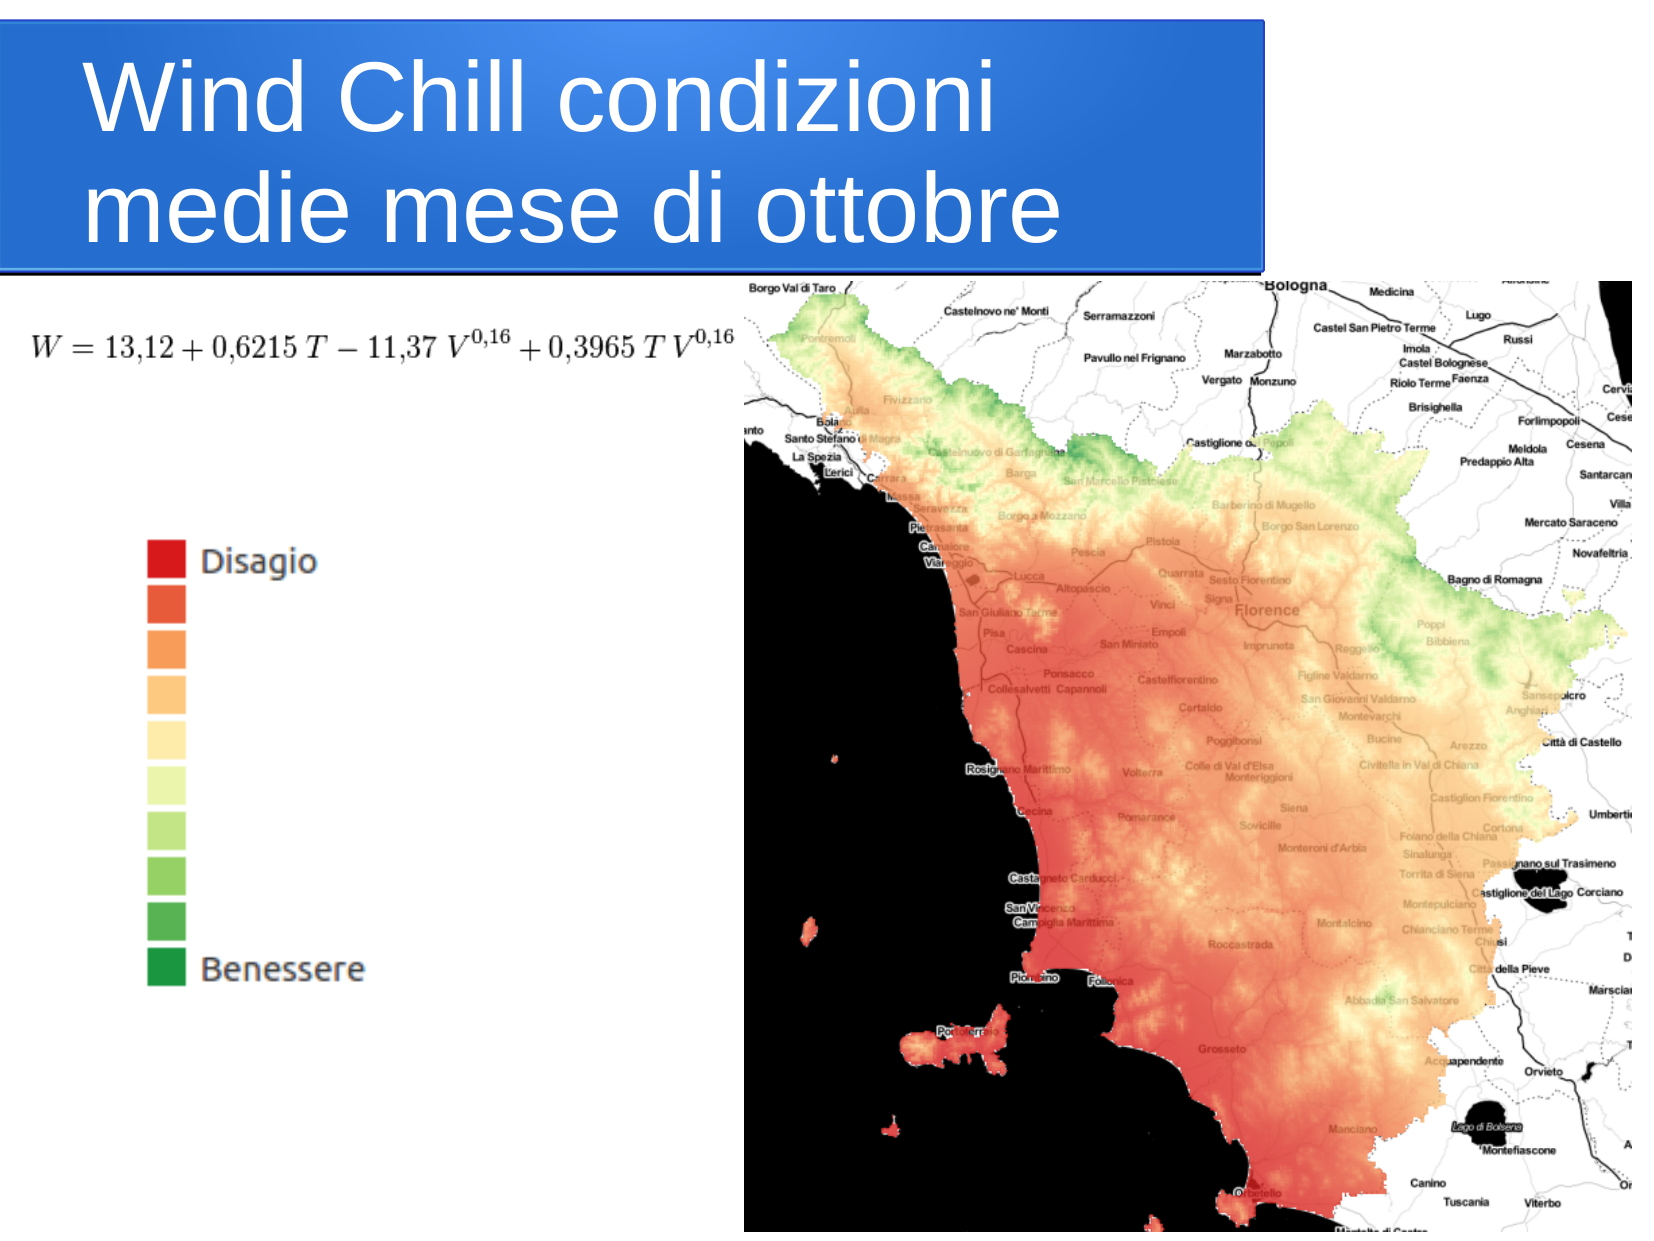

# Wind Chill condizioni medie mese di ottobre